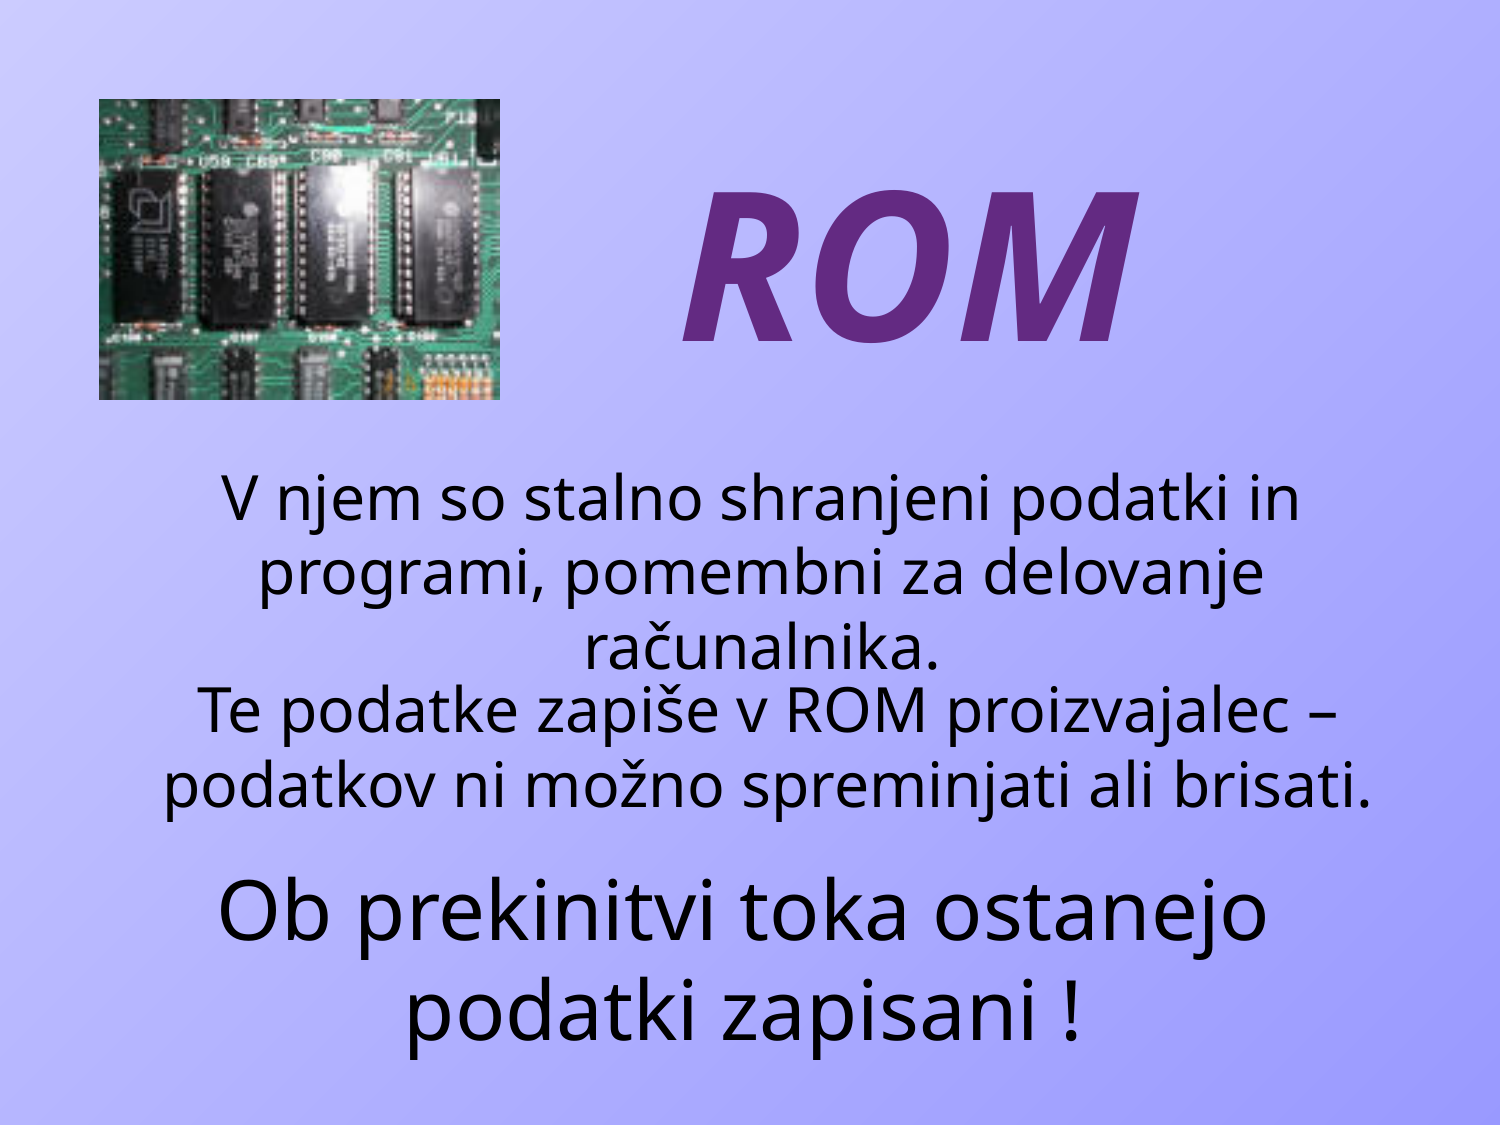

ROM
V njem so stalno shranjeni podatki in programi, pomembni za delovanje računalnika.
Te podatke zapiše v ROM proizvajalec – podatkov ni možno spreminjati ali brisati.
Ob prekinitvi toka ostanejo podatki zapisani !